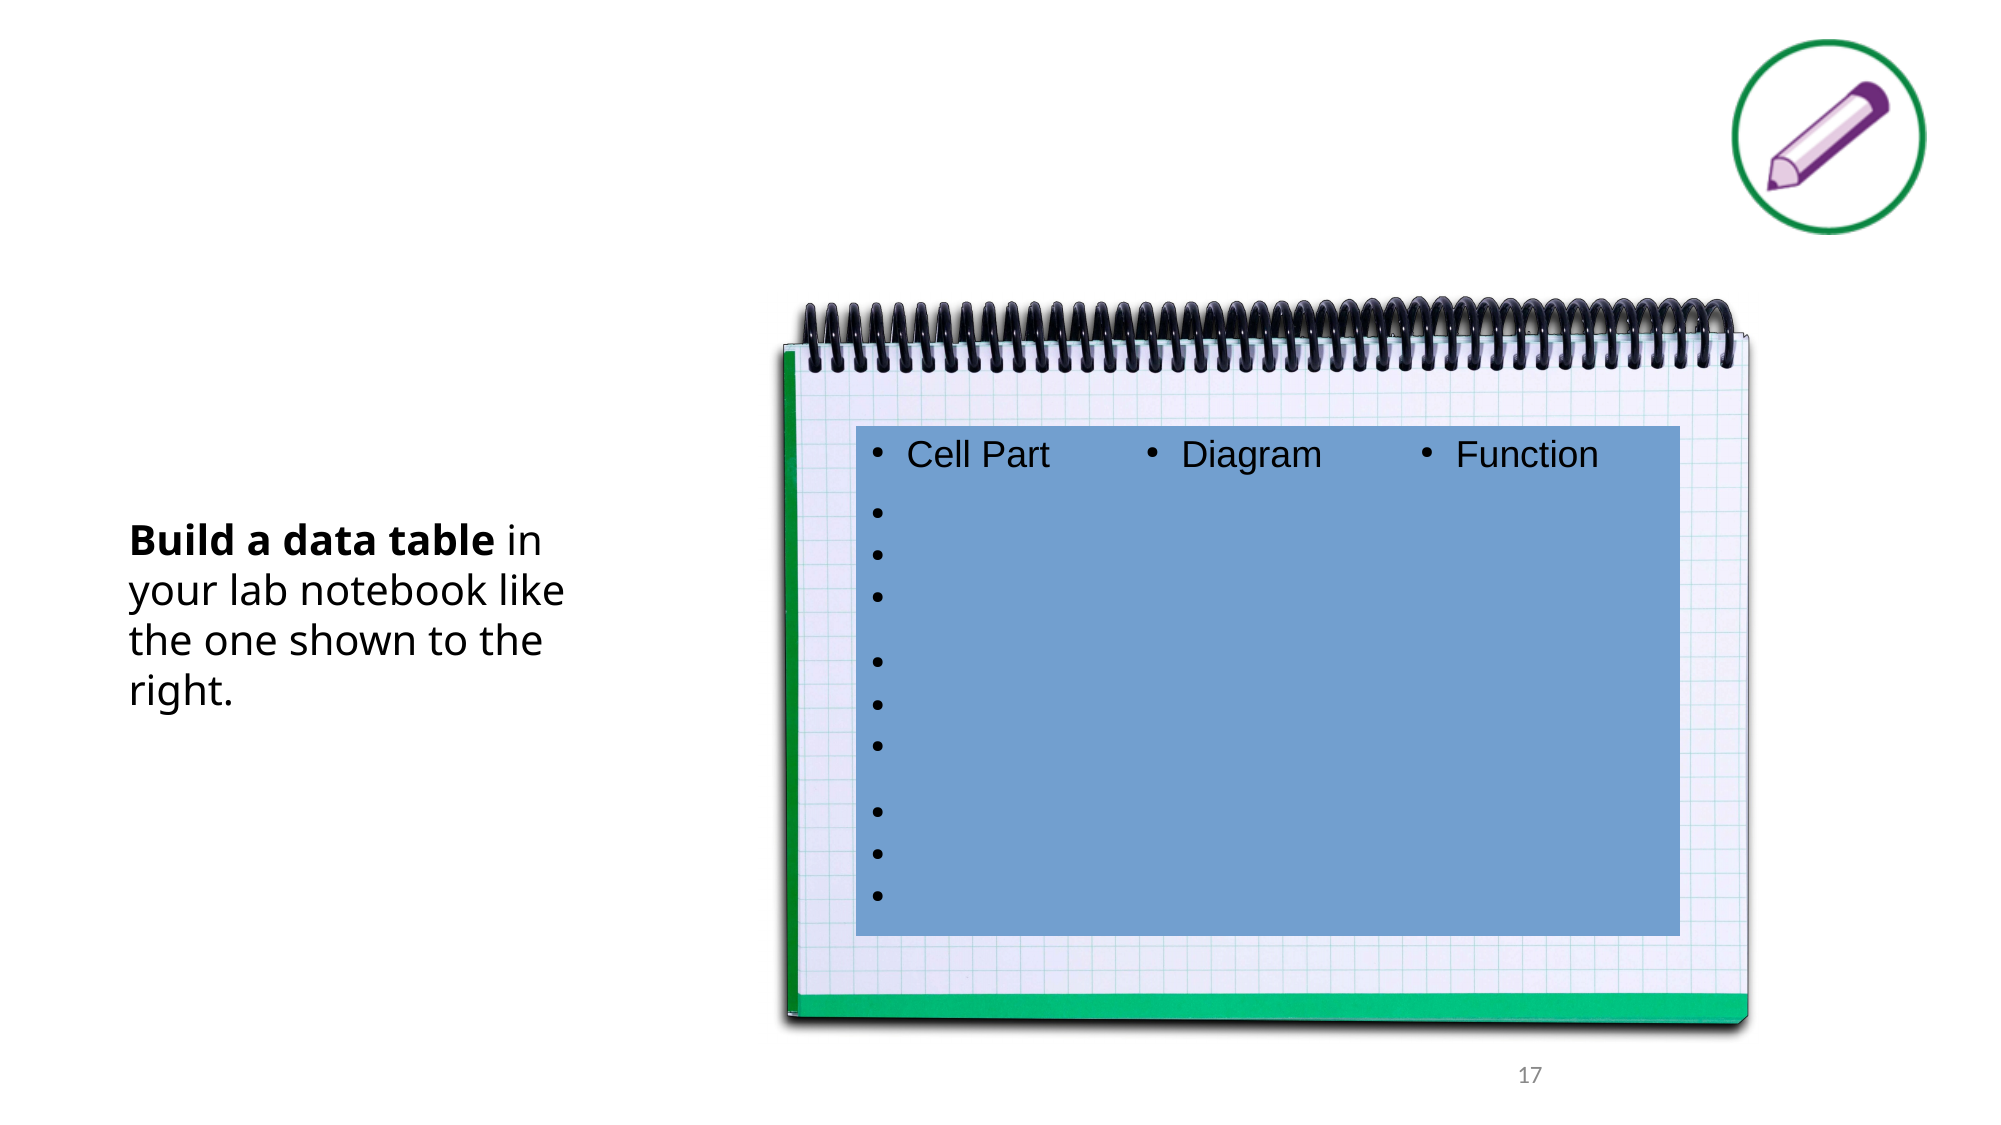

Eukaryotic Cell Functions
| Cell Part | Diagram | Function |
| --- | --- | --- |
| | | |
| | | |
| | | |
Build a data table in your lab notebook like the one shown to the right.